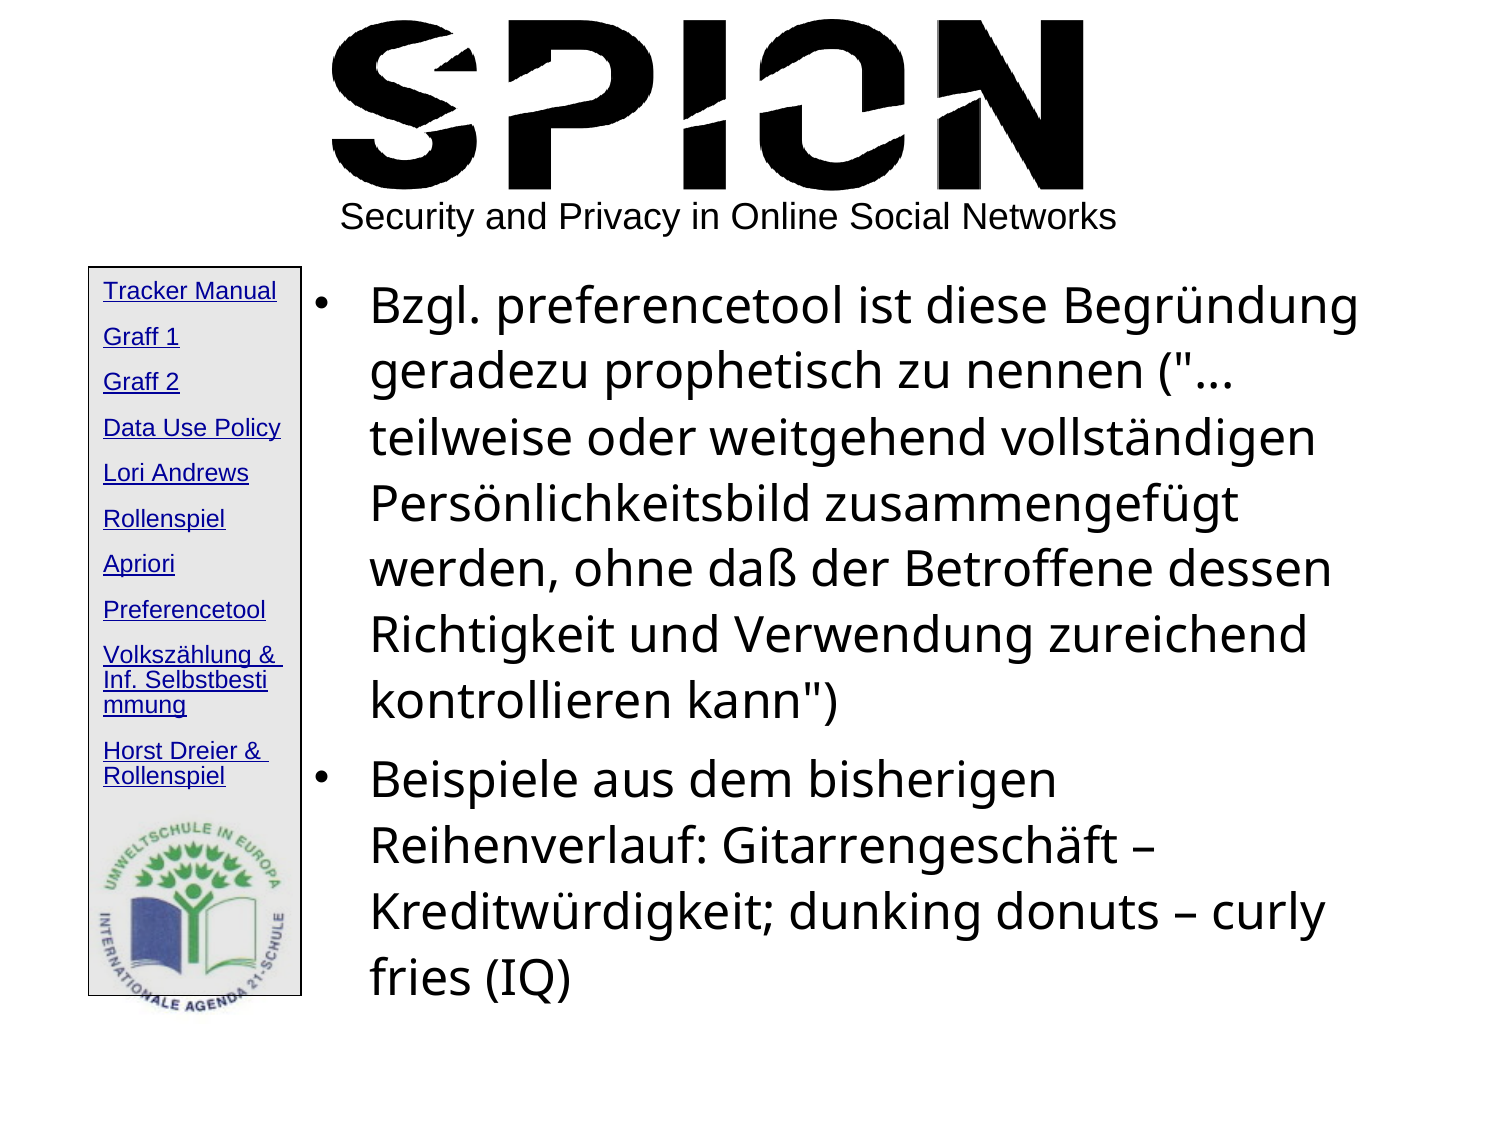

# Bzgl. preferencetool ist diese Begründung geradezu prophetisch zu nennen ("... teilweise oder weitgehend vollständigen Persönlichkeitsbild zusammengefügt werden, ohne daß der Betroffene dessen Richtigkeit und Verwendung zureichend kontrollieren kann")
Beispiele aus dem bisherigen Reihenverlauf: Gitarrengeschäft – Kreditwürdigkeit; dunking donuts – curly fries (IQ)